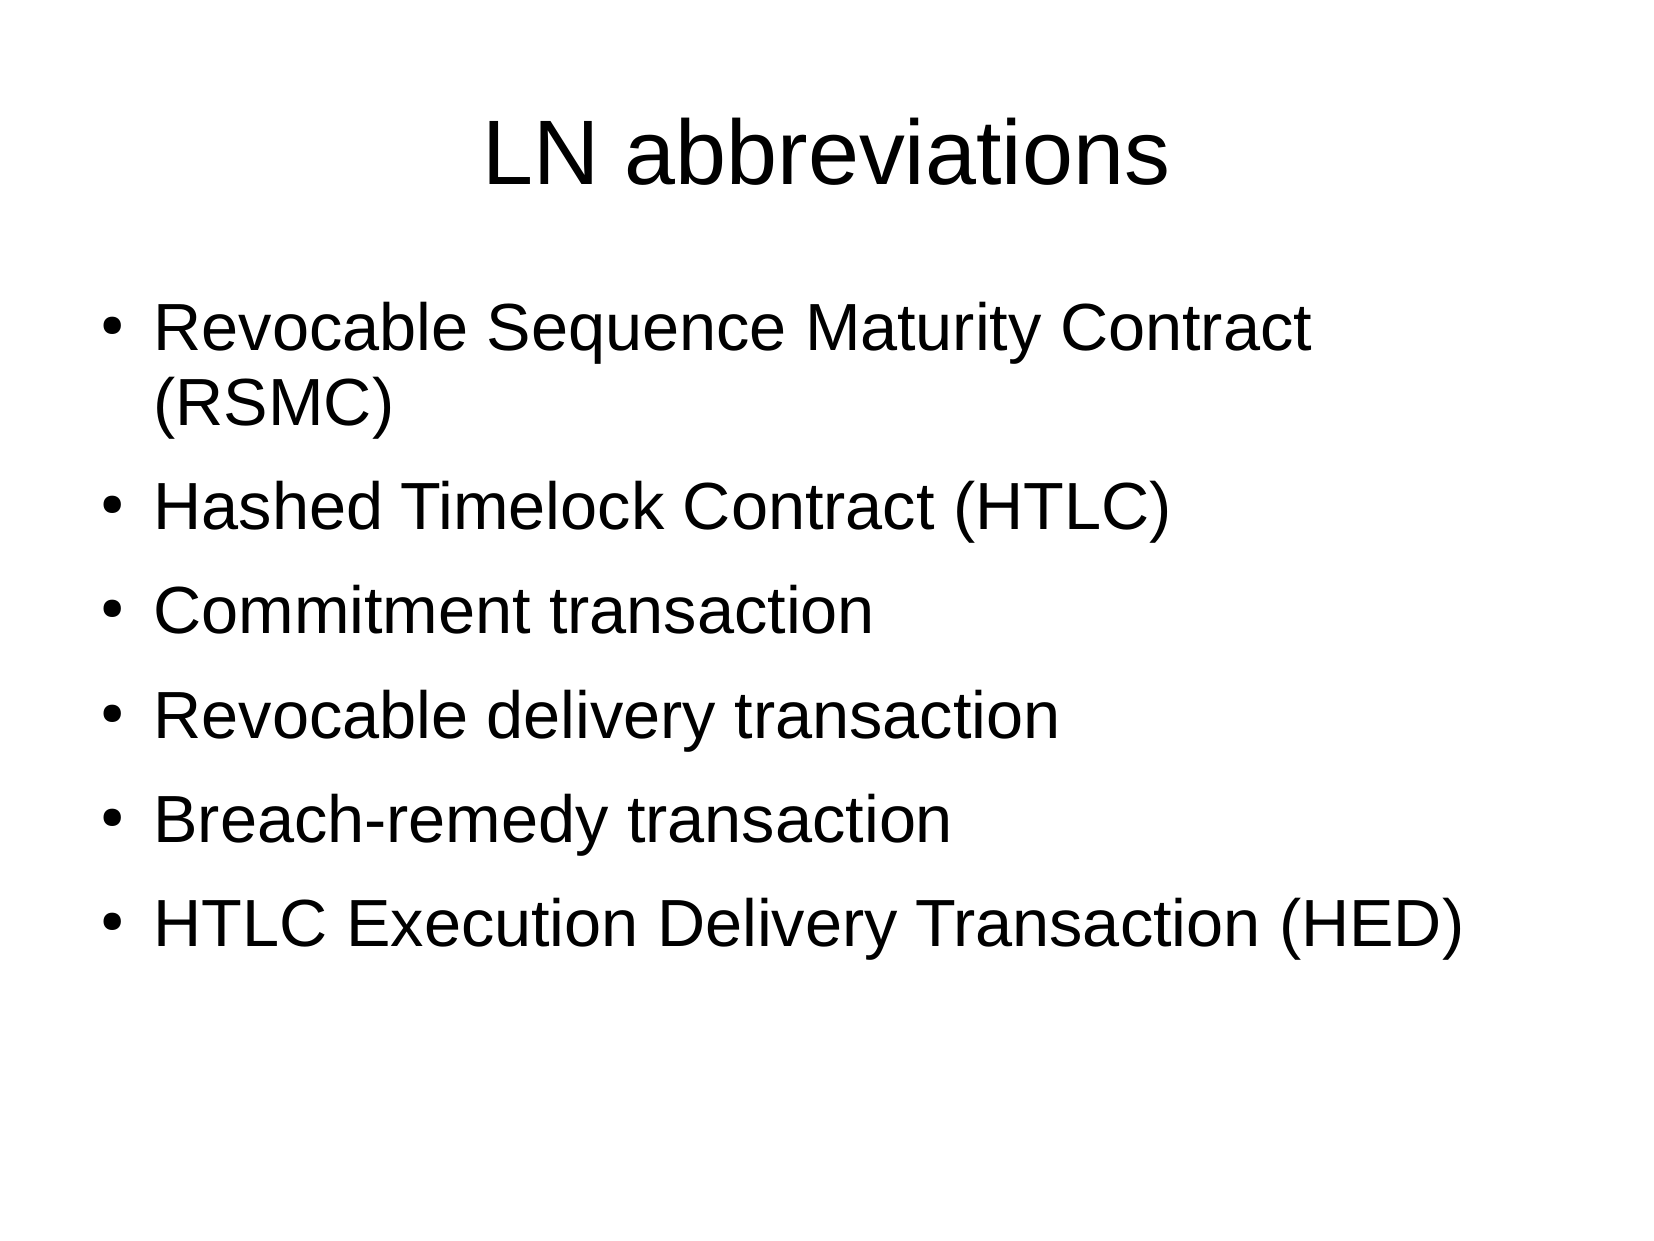

# LN abbreviations
Revocable Sequence Maturity Contract (RSMC)
Hashed Timelock Contract (HTLC)
Commitment transaction
Revocable delivery transaction
Breach-remedy transaction
HTLC Execution Delivery Transaction (HED)